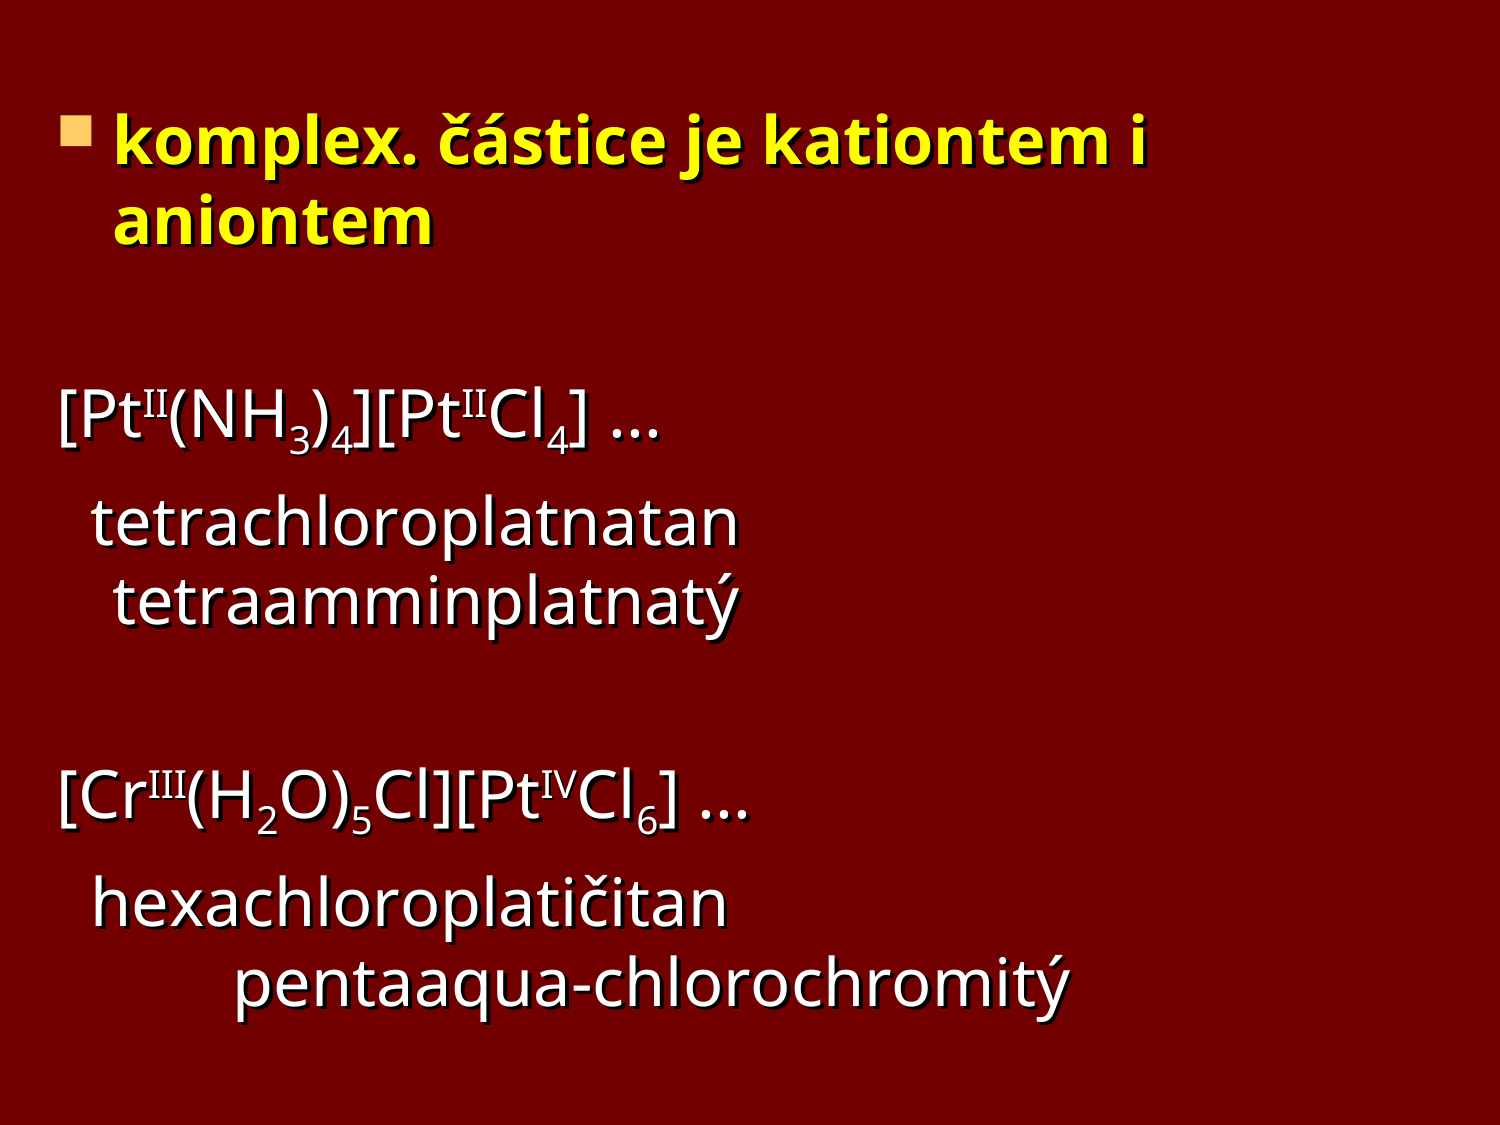

#
komplex. částice je kationtem i aniontem
[PtII(NH3)4][PtIICl4] ...
 tetrachloroplatnatan tetraamminplatnatý
[CrIII(H2O)5Cl][PtIVCl6] ...
 hexachloroplatičitan
 pentaaqua-chlorochromitý